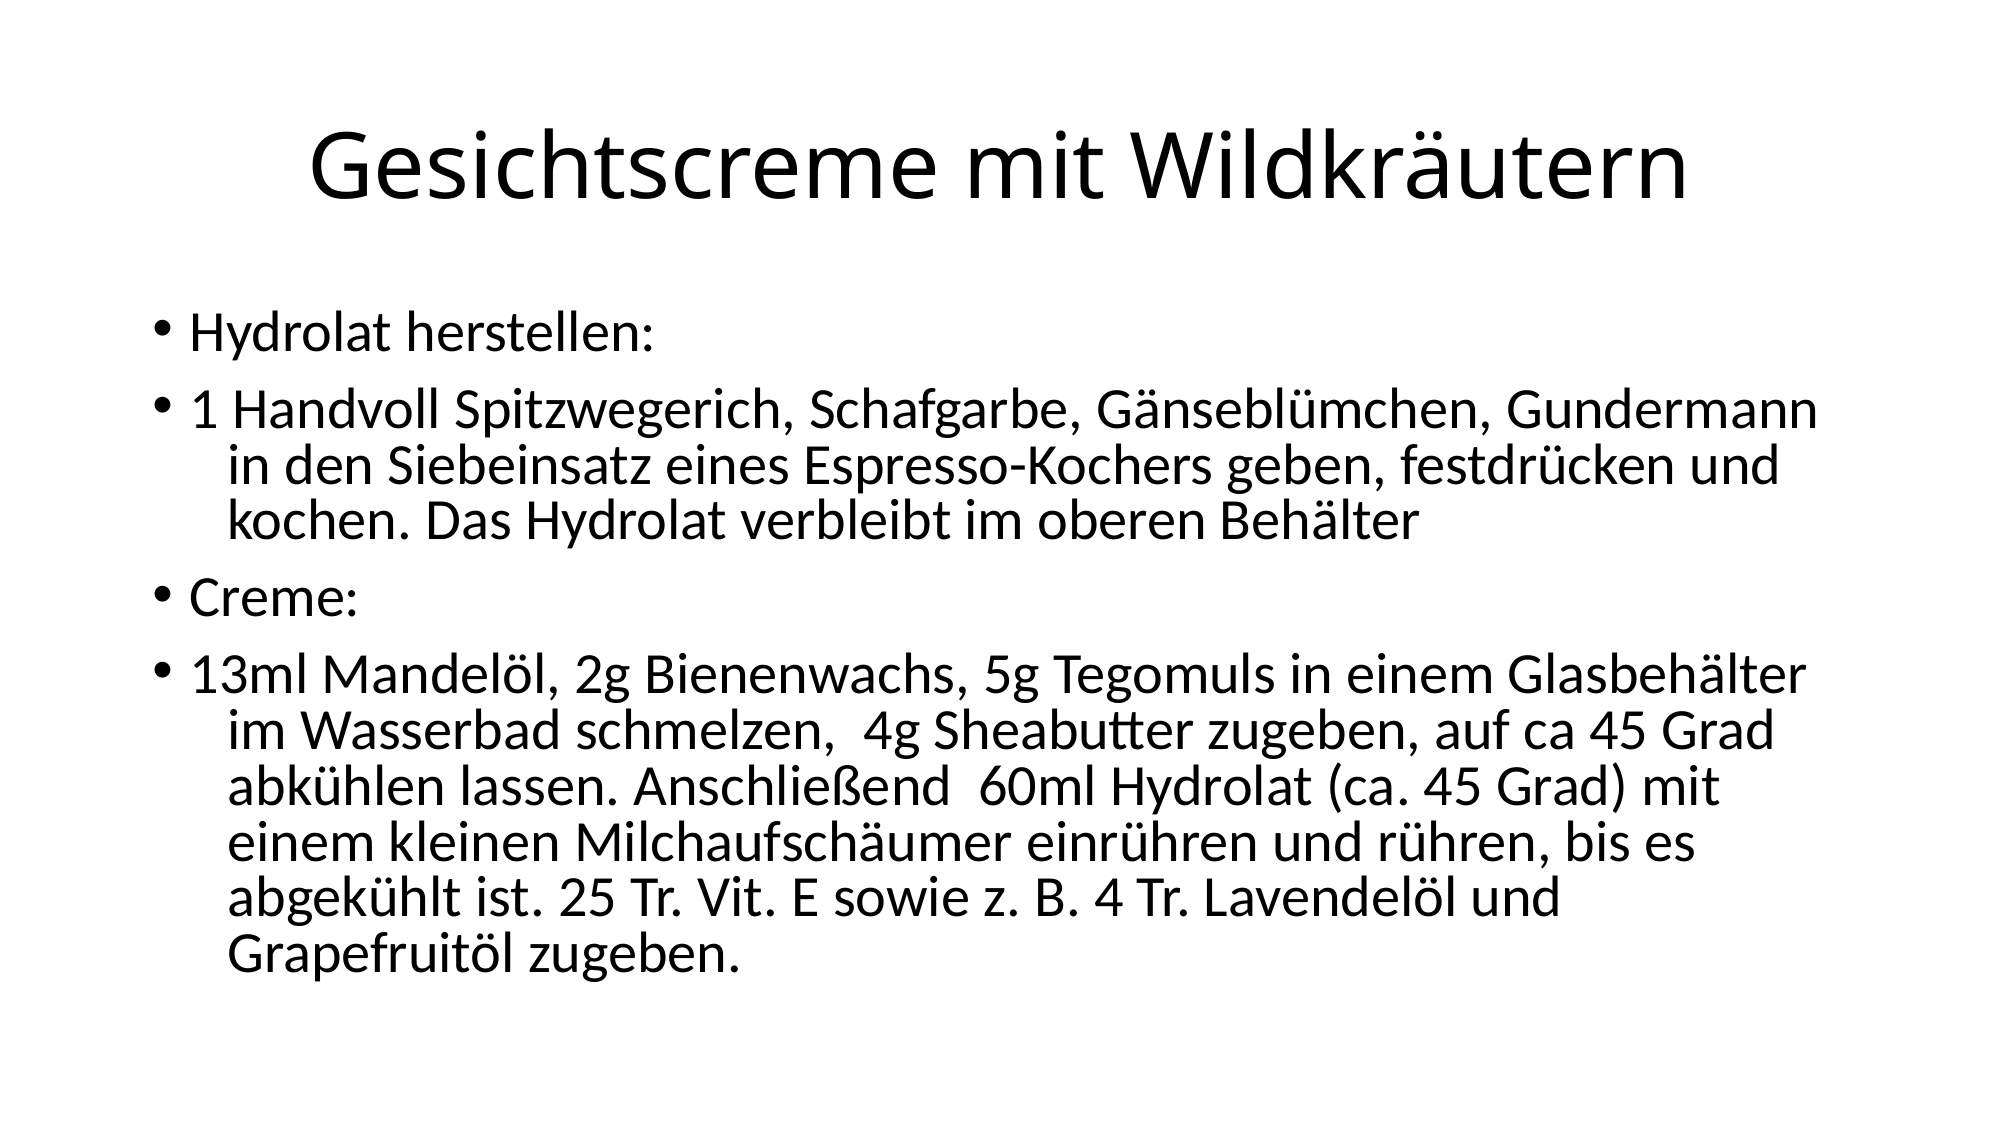

# Gesichtscreme mit Wildkräutern
Hydrolat herstellen:
1 Handvoll Spitzwegerich, Schafgarbe, Gänseblümchen, Gundermann in den Siebeinsatz eines Espresso-Kochers geben, festdrücken und kochen. Das Hydrolat verbleibt im oberen Behälter
Creme:
13ml Mandelöl, 2g Bienenwachs, 5g Tegomuls in einem Glasbehälter im Wasserbad schmelzen, 4g Sheabutter zugeben, auf ca 45 Grad abkühlen lassen. Anschließend 60ml Hydrolat (ca. 45 Grad) mit einem kleinen Milchaufschäumer einrühren und rühren, bis es abgekühlt ist. 25 Tr. Vit. E sowie z. B. 4 Tr. Lavendelöl und Grapefruitöl zugeben.